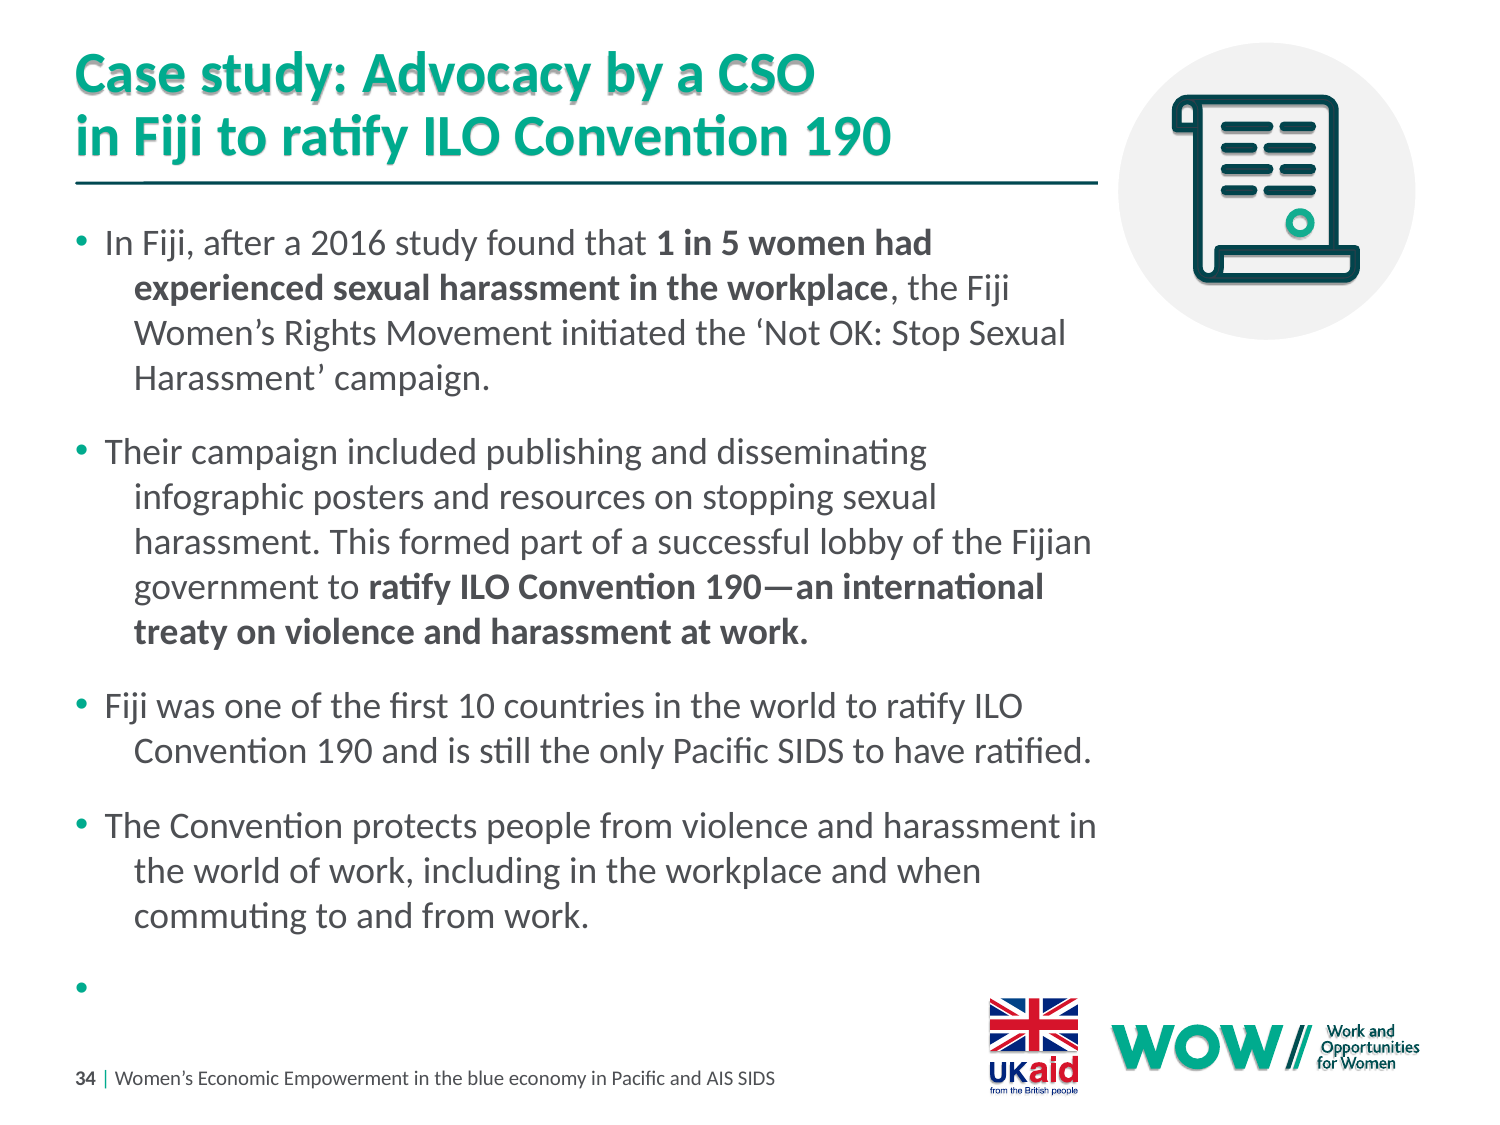

# Case study: Advocacy by a CSO in Fiji to ratify ILO Convention 190
In Fiji, after a 2016 study found that 1 in 5 women had experienced sexual harassment in the workplace, the Fiji Women’s Rights Movement initiated the ‘Not OK: Stop Sexual Harassment’ campaign.
Their campaign included publishing and disseminating infographic posters and resources on stopping sexual harassment. This formed part of a successful lobby of the Fijian government to ratify ILO Convention 190—an international treaty on violence and harassment at work.
Fiji was one of the first 10 countries in the world to ratify ILO Convention 190 and is still the only Pacific SIDS to have ratified.
The Convention protects people from violence and harassment in the world of work, including in the workplace and when commuting to and from work.
 | Women’s Economic Empowerment in the blue economy in Pacific and AIS SIDS